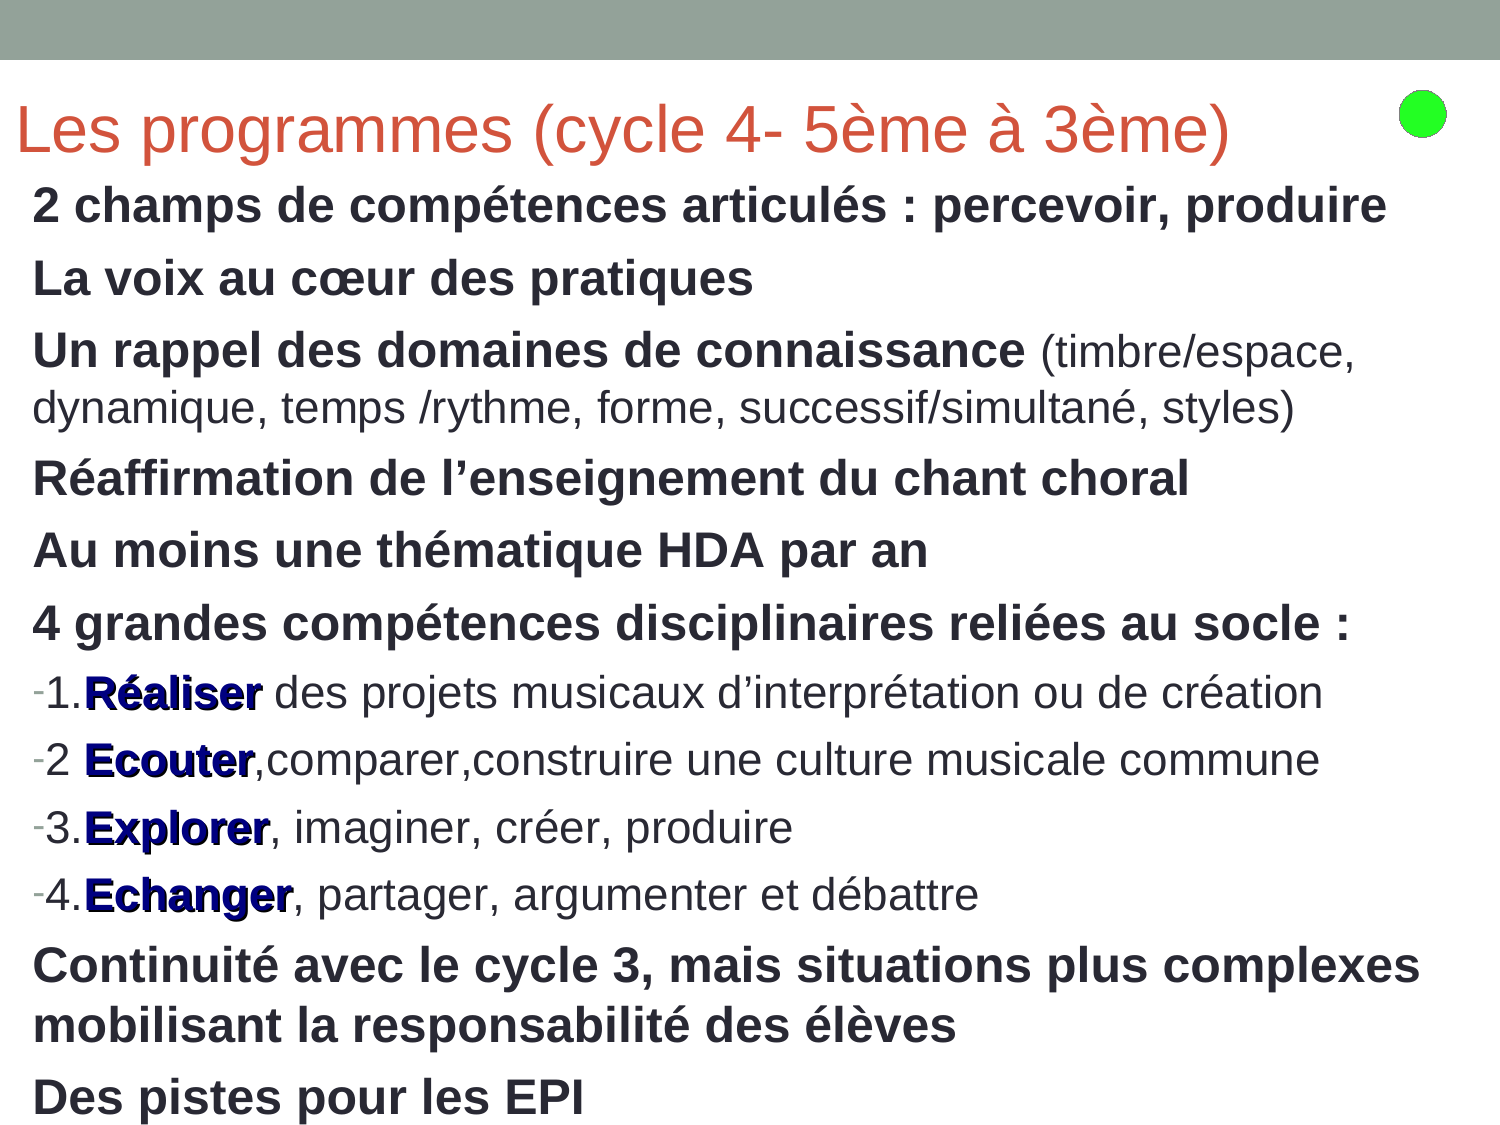

# Les programmes (cycle 4- 5ème à 3ème)
2 champs de compétences articulés : percevoir, produire
La voix au cœur des pratiques
Un rappel des domaines de connaissance (timbre/espace, dynamique, temps /rythme, forme, successif/simultané, styles)
Réaffirmation de l’enseignement du chant choral
Au moins une thématique HDA par an
4 grandes compétences disciplinaires reliées au socle :
1.Réaliser des projets musicaux d’interprétation ou de création
2 Ecouter,comparer,construire une culture musicale commune
3.Explorer, imaginer, créer, produire
4.Echanger, partager, argumenter et débattre
Continuité avec le cycle 3, mais situations plus complexes mobilisant la responsabilité des élèves
Des pistes pour les EPI